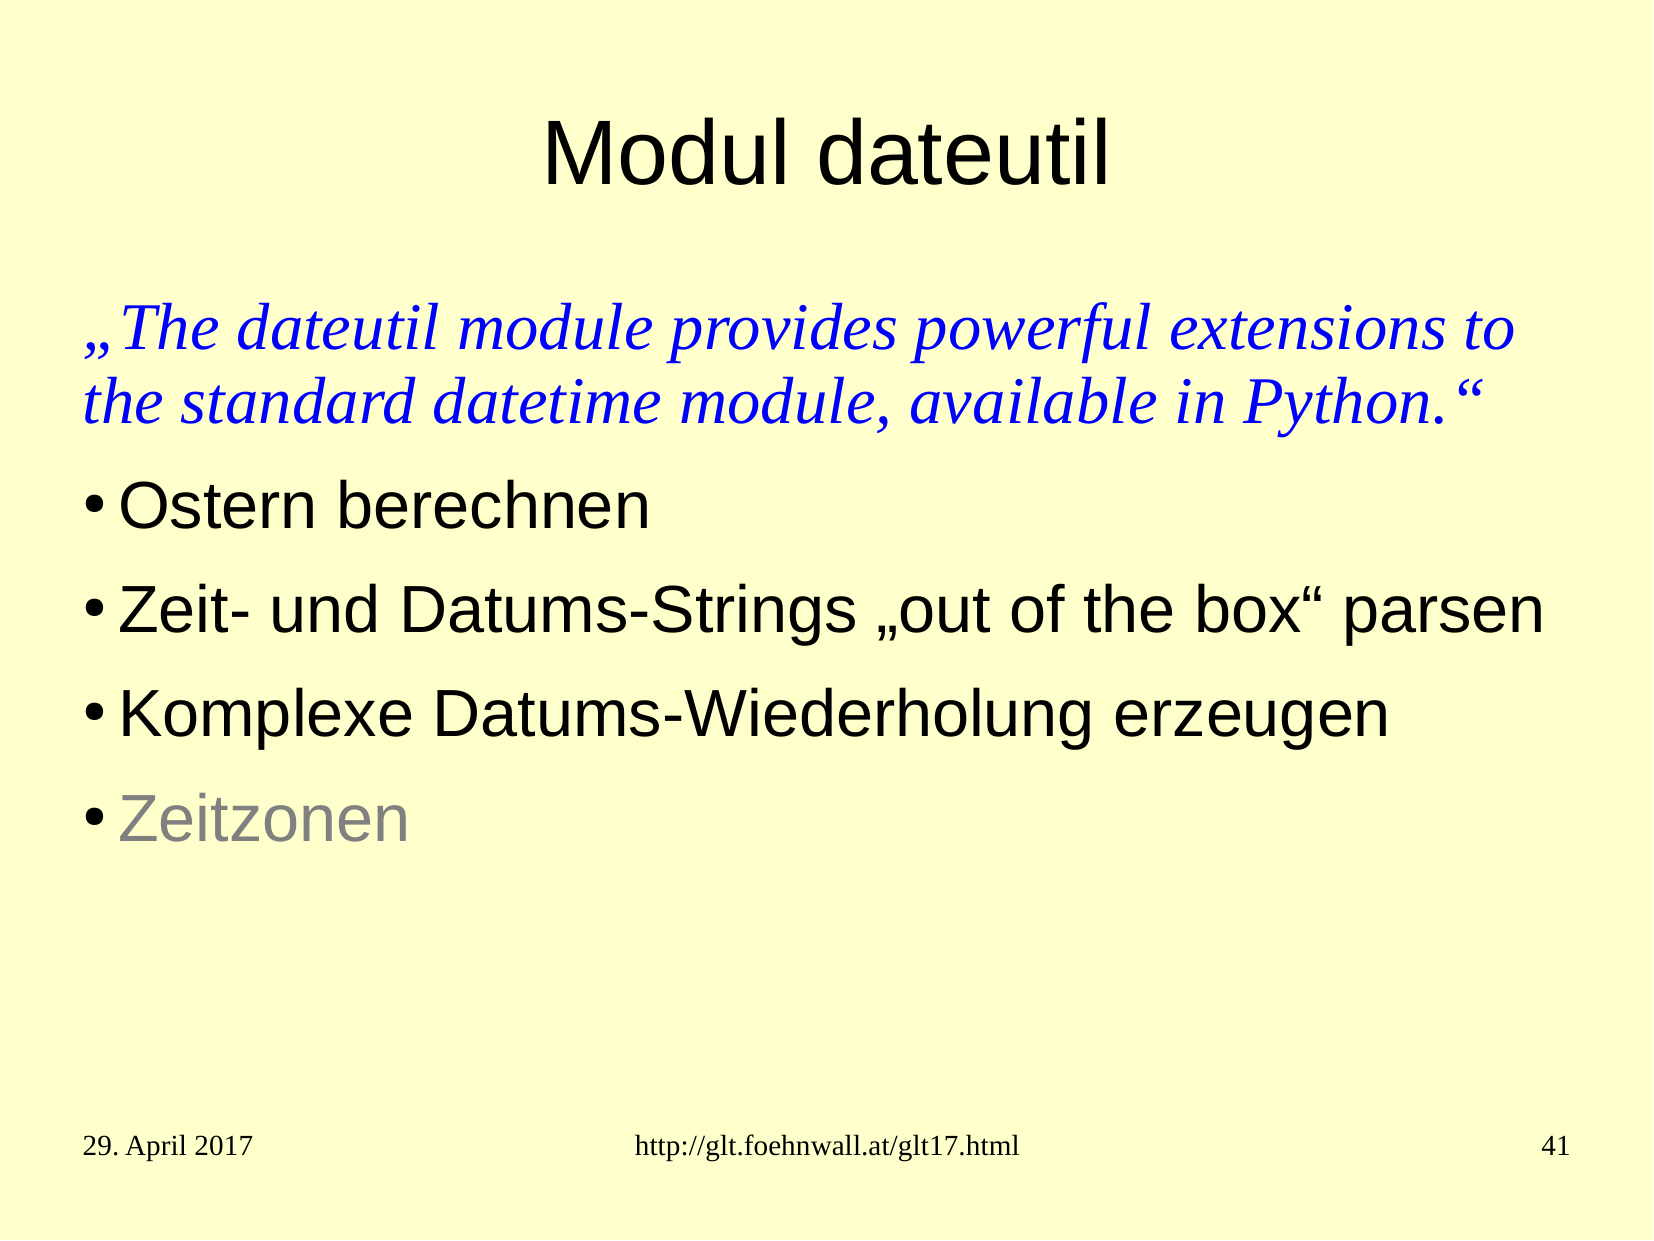

# Modul dateutil
„The dateutil module provides powerful extensions to the standard datetime module, available in Python.“
Ostern berechnen
Zeit- und Datums-Strings „out of the box“ parsen
Komplexe Datums-Wiederholung erzeugen
Zeitzonen
29. April 2017
http://glt.foehnwall.at/glt17.html
41